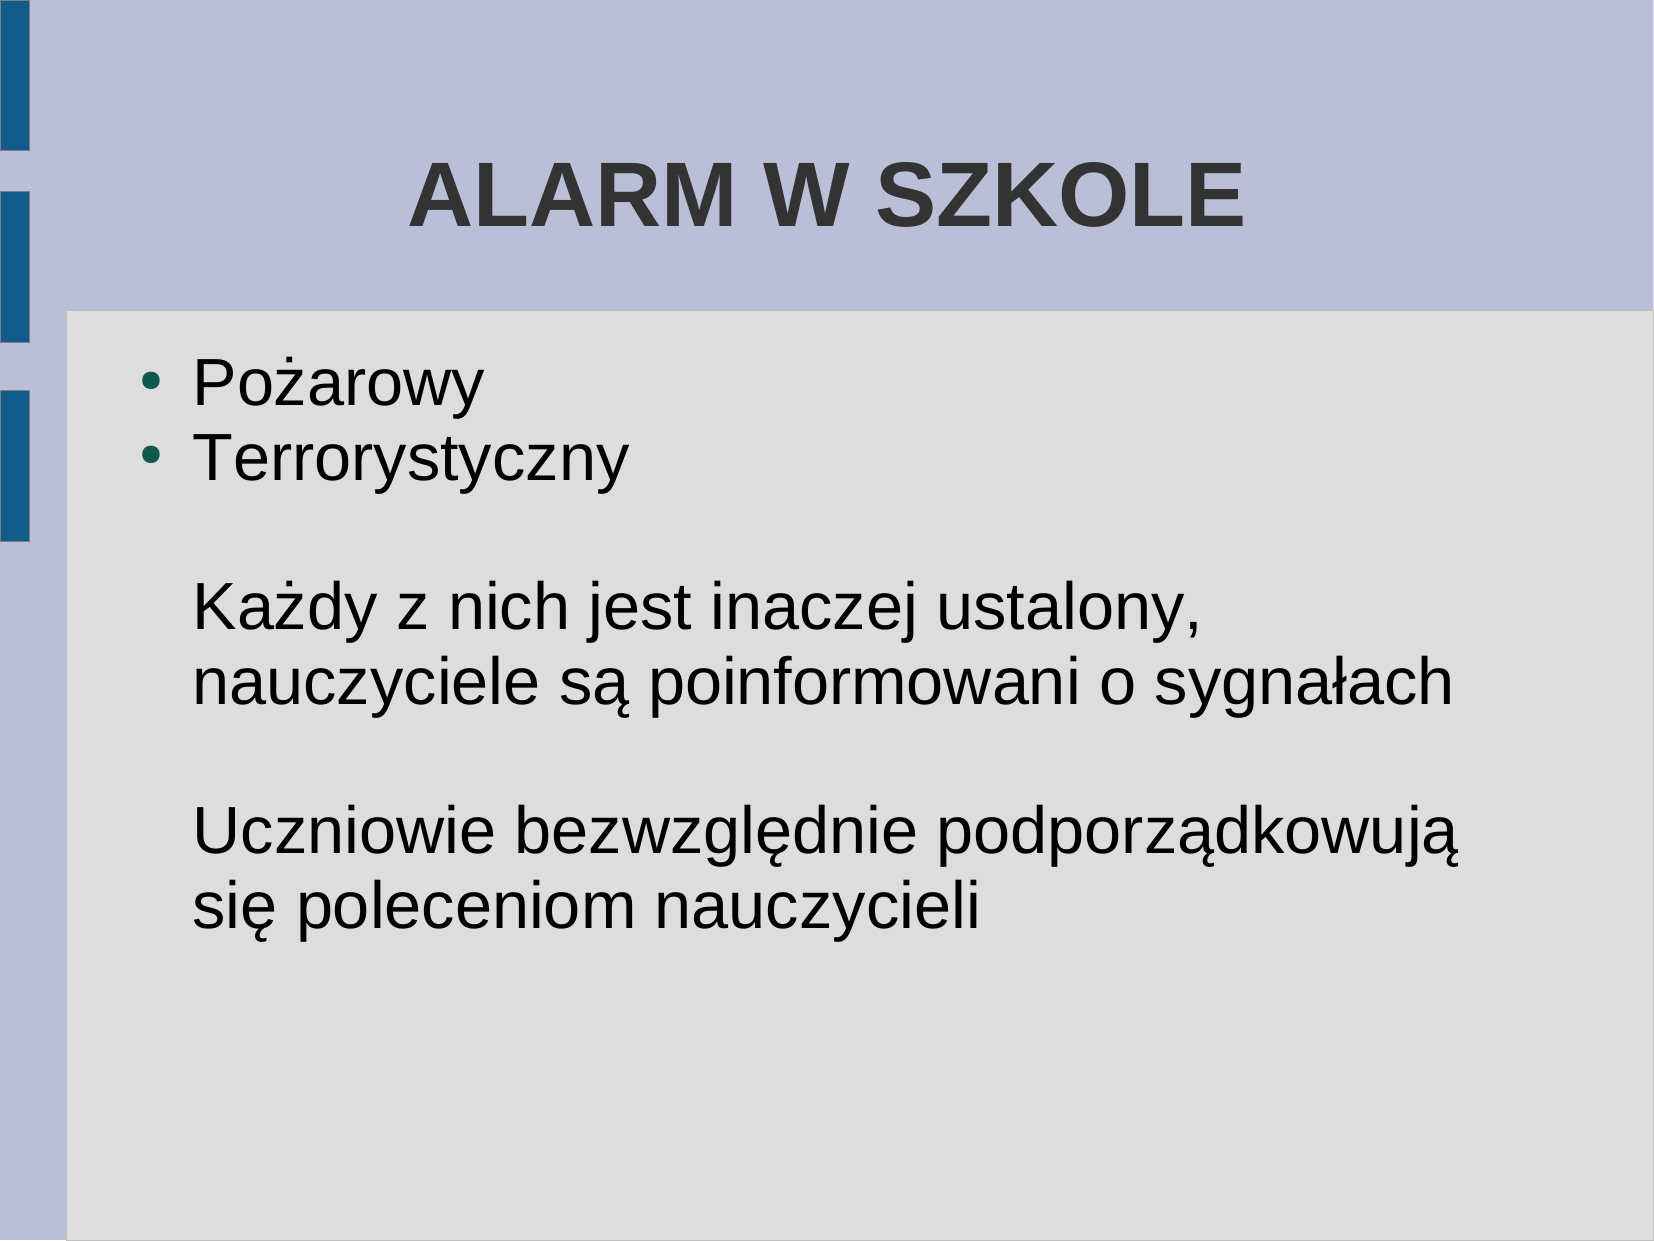

# ALARM W SZKOLE
Pożarowy
Terrorystyczny
Każdy z nich jest inaczej ustalony, nauczyciele są poinformowani o sygnałach
Uczniowie bezwzględnie podporządkowują się poleceniom nauczycieli